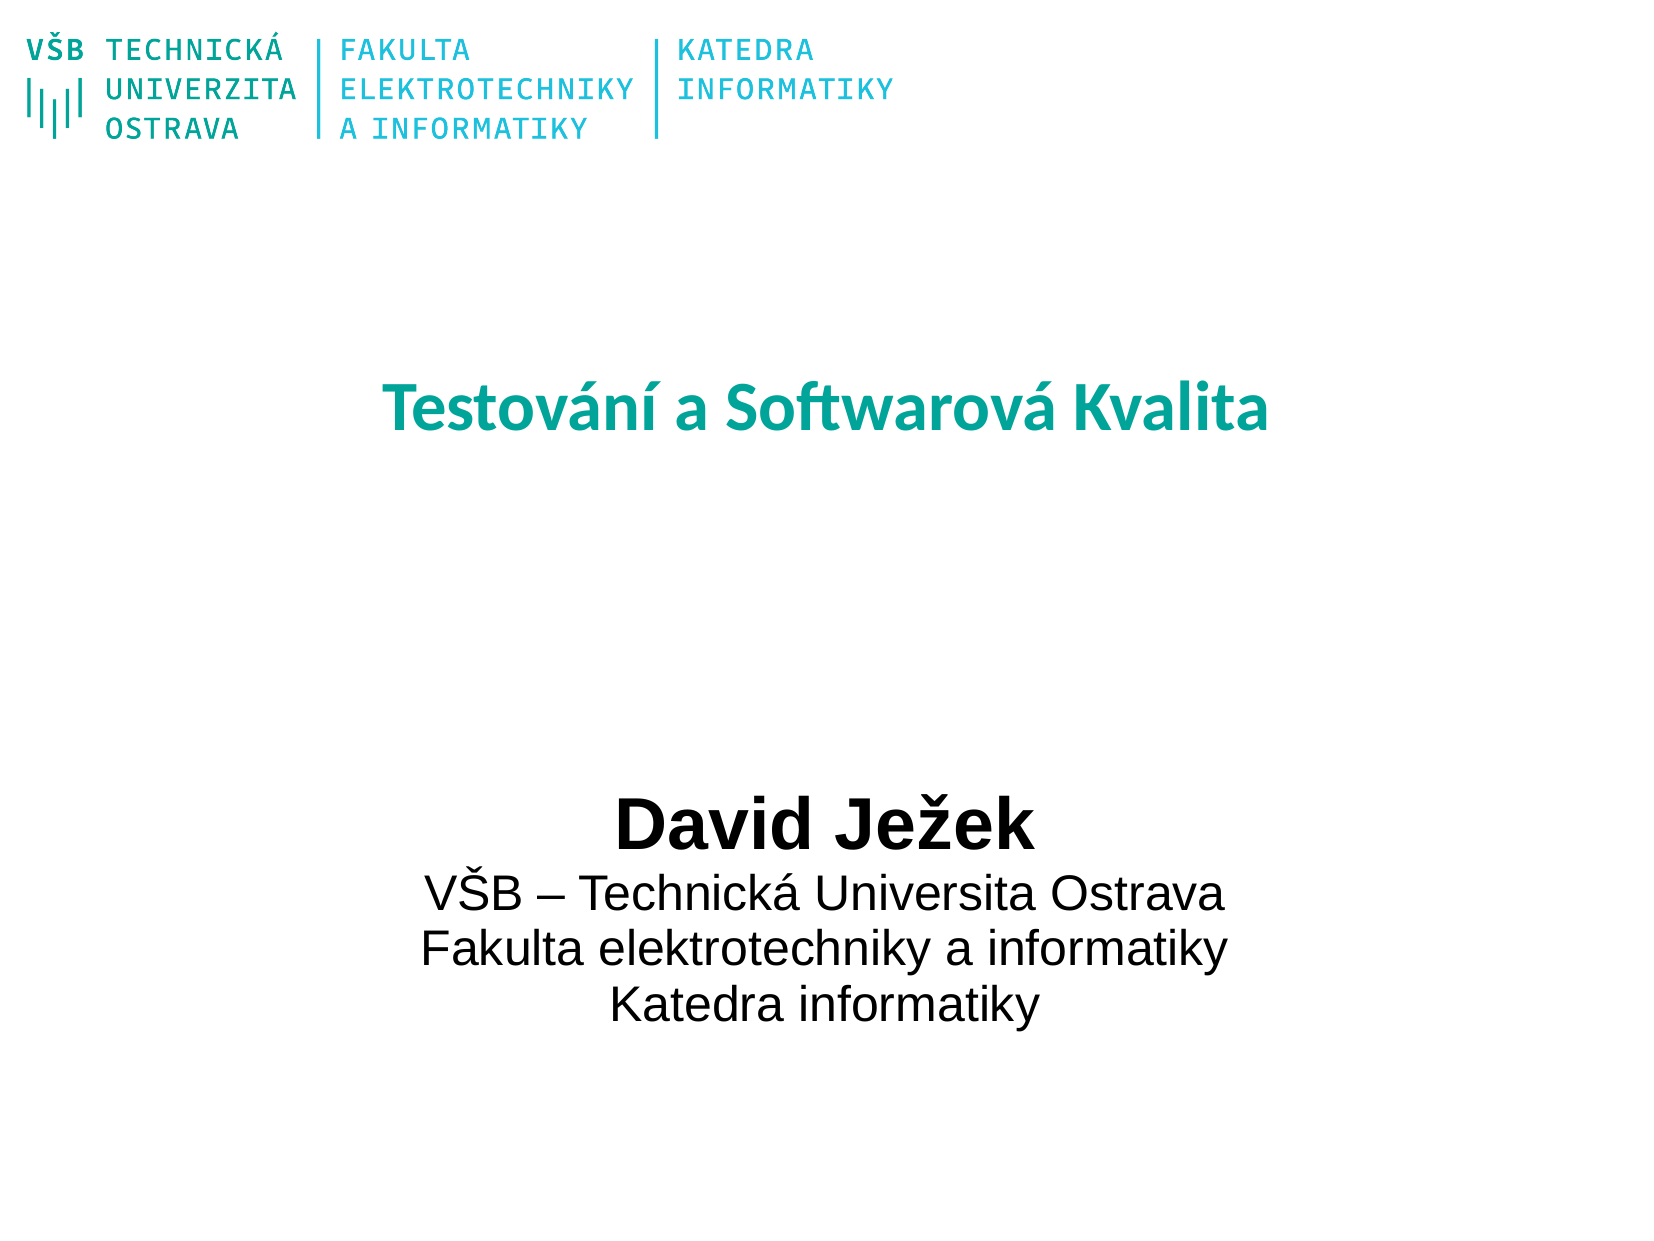

# Testování a Softwarová Kvalita
David Ježek
VŠB – Technická Universita Ostrava
Fakulta elektrotechniky a informatiky
Katedra informatiky